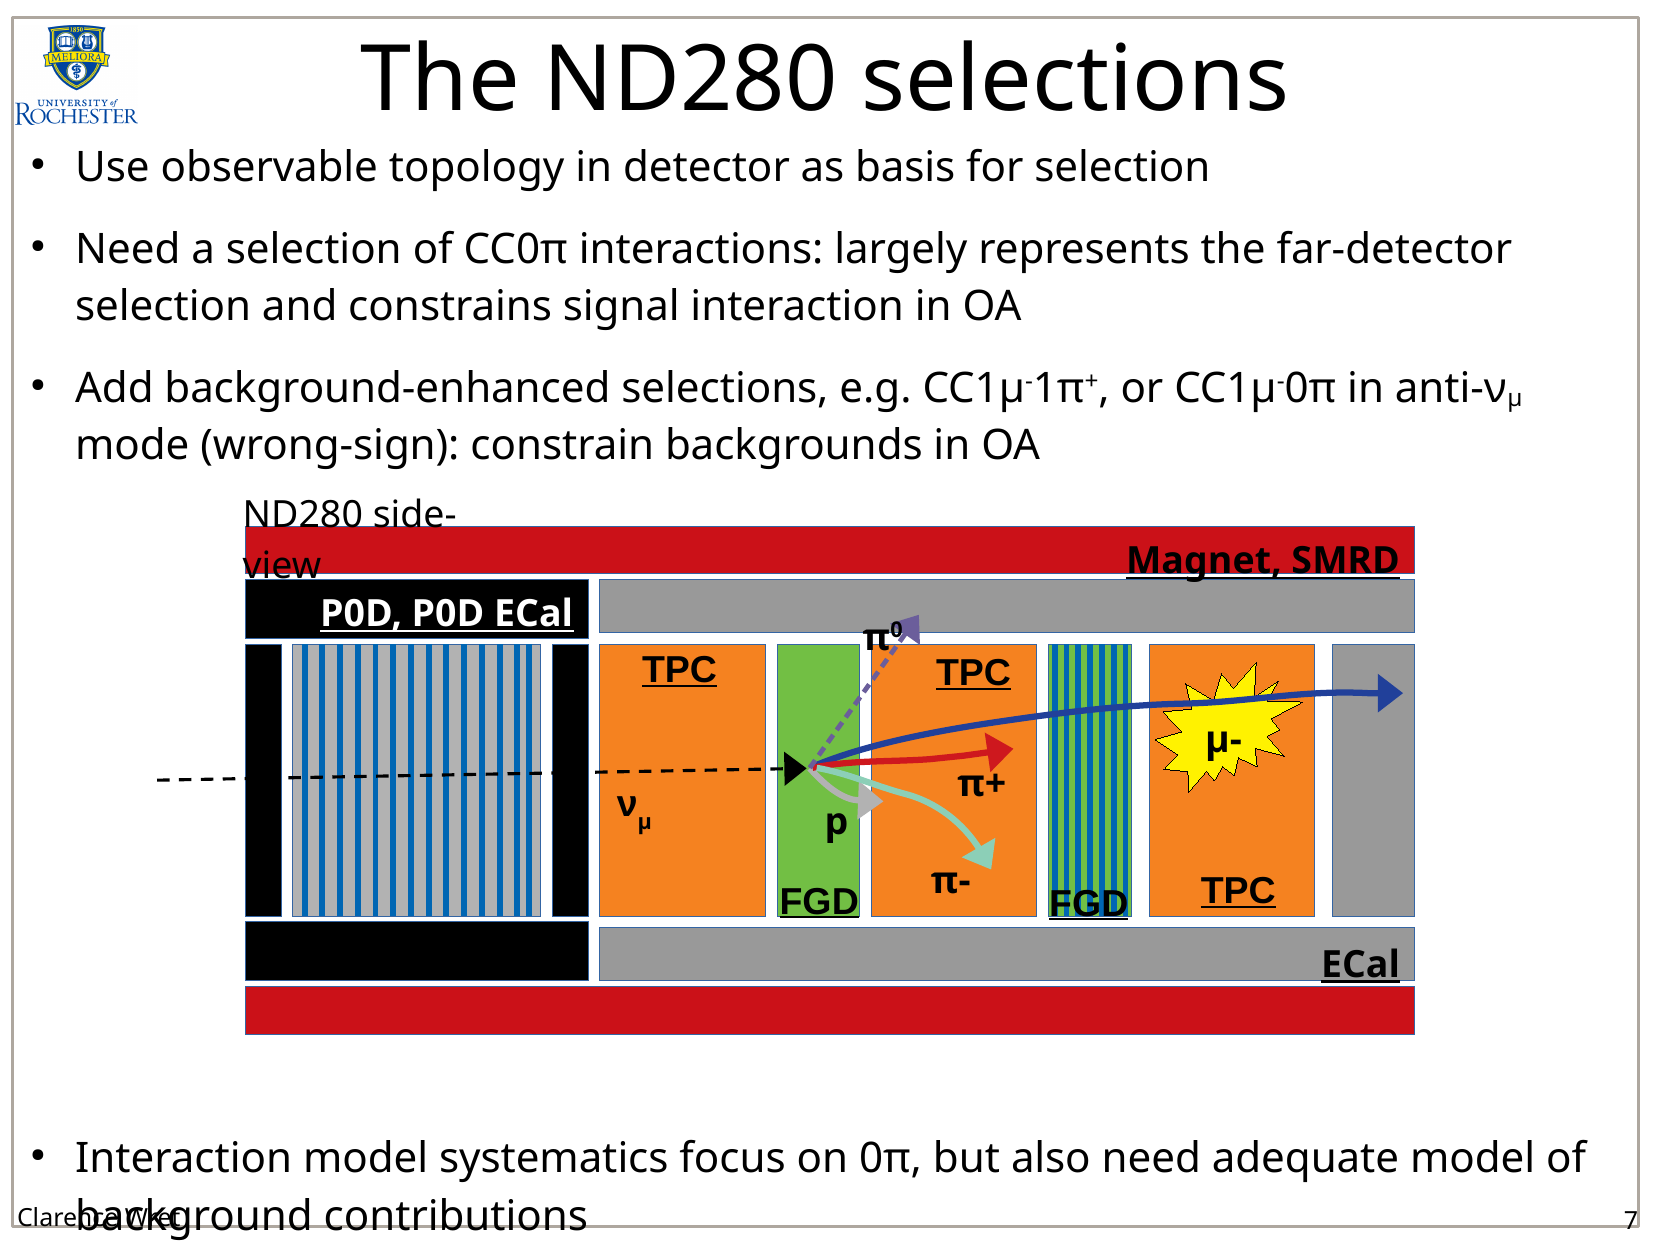

# The ND280 selections
Use observable topology in detector as basis for selection
Need a selection of CC0π interactions: largely represents the far-detector selection and constrains signal interaction in OA
Add background-enhanced selections, e.g. CC1μ-1π+, or CC1μ-0π in anti-νμ mode (wrong-sign): constrain backgrounds in OA
Interaction model systematics focus on 0π, but also need adequate model of background contributions
ND280 side-view
Magnet, SMRD
P0D, P0D ECal
π0
TPC
TPC
μ-
π+
νμ
p
π-
TPC
FGD
FGD
ECal